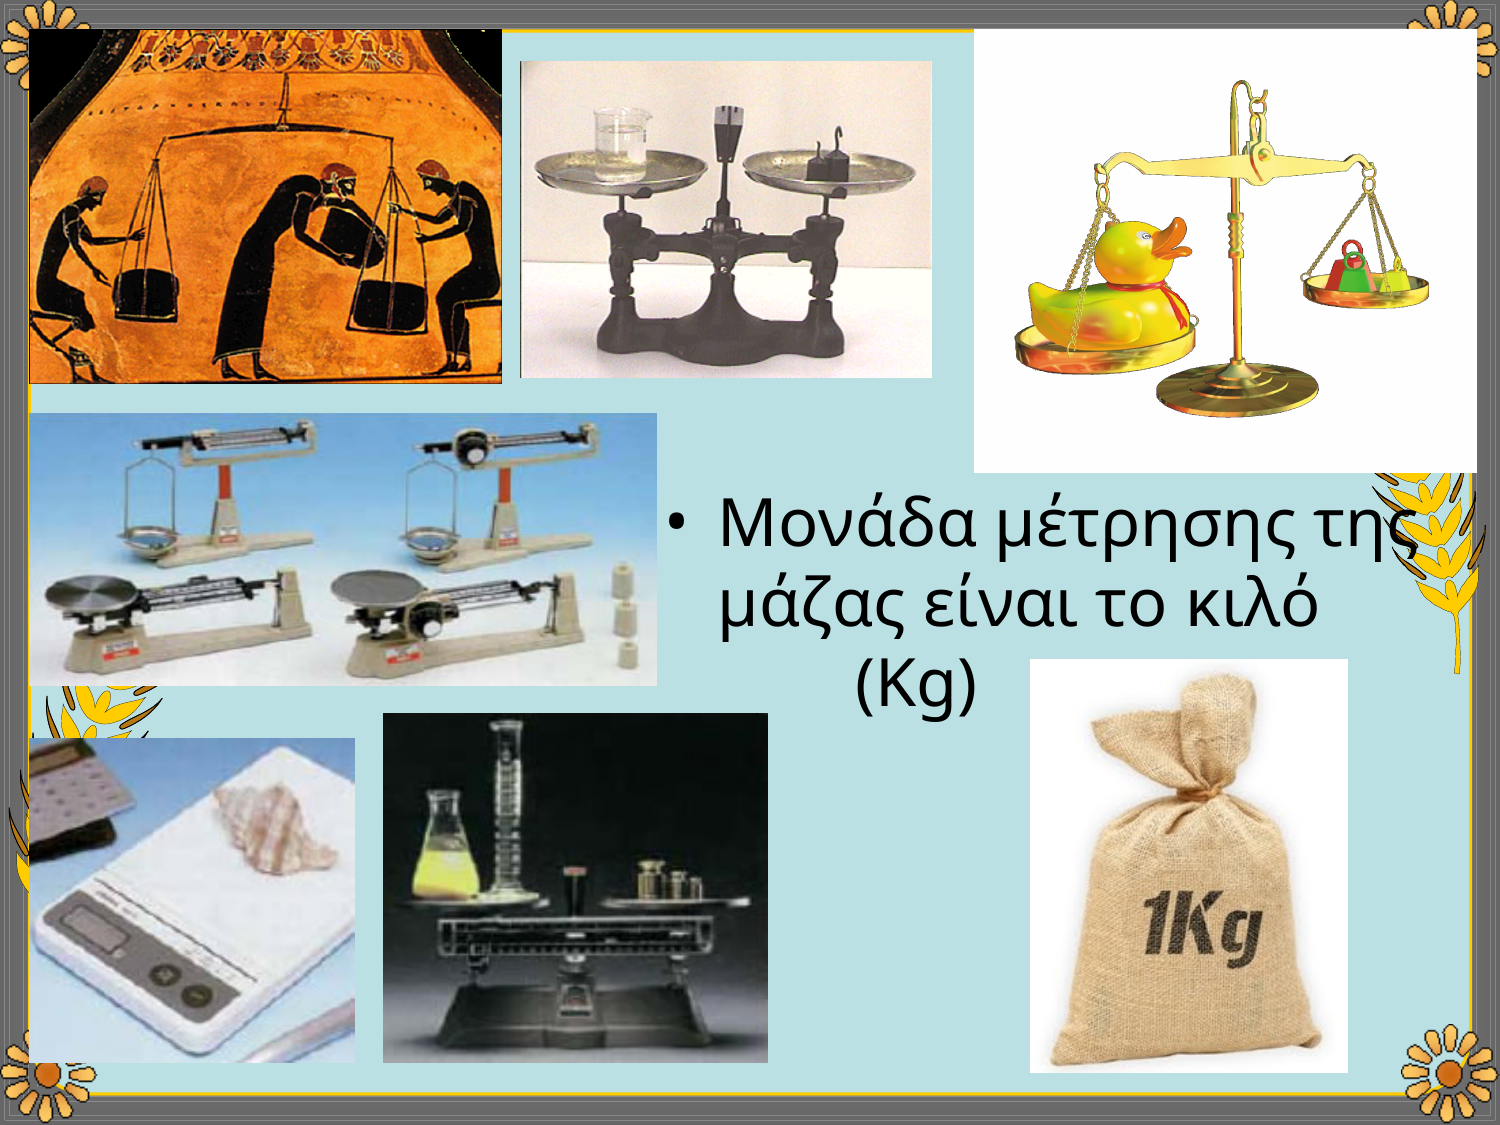

Μονάδα μέτρησης της μάζας είναι το κιλό (Kg)